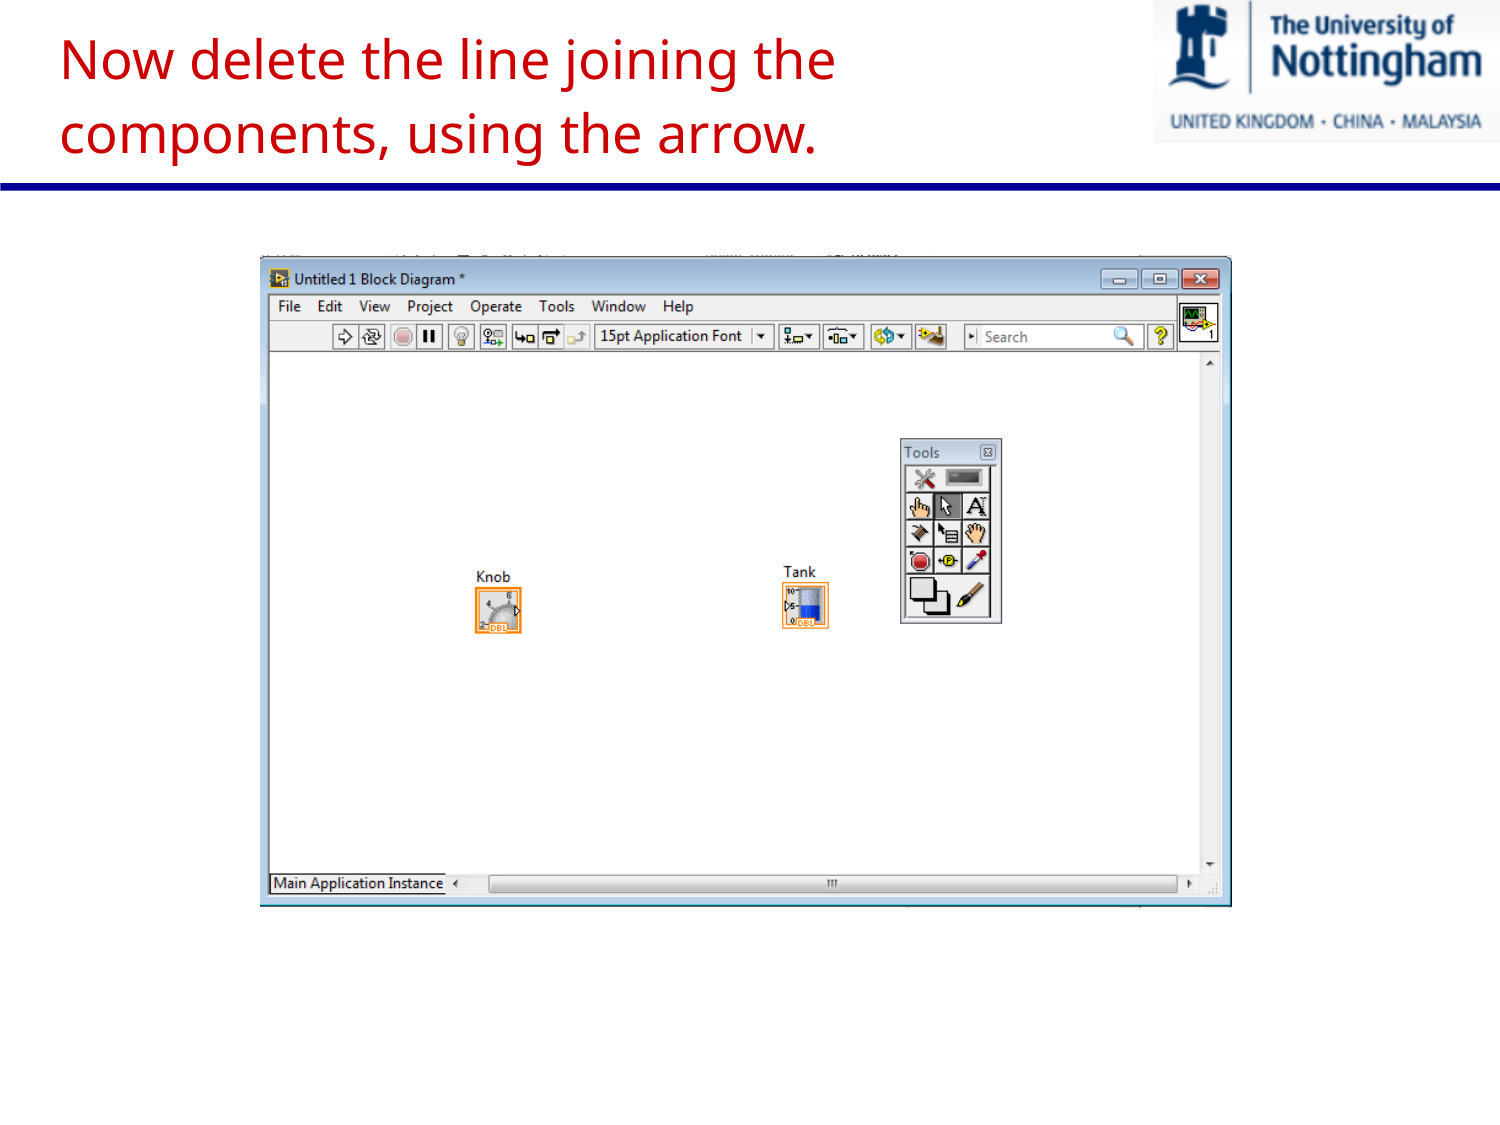

# Now delete the line joining the components, using the arrow.